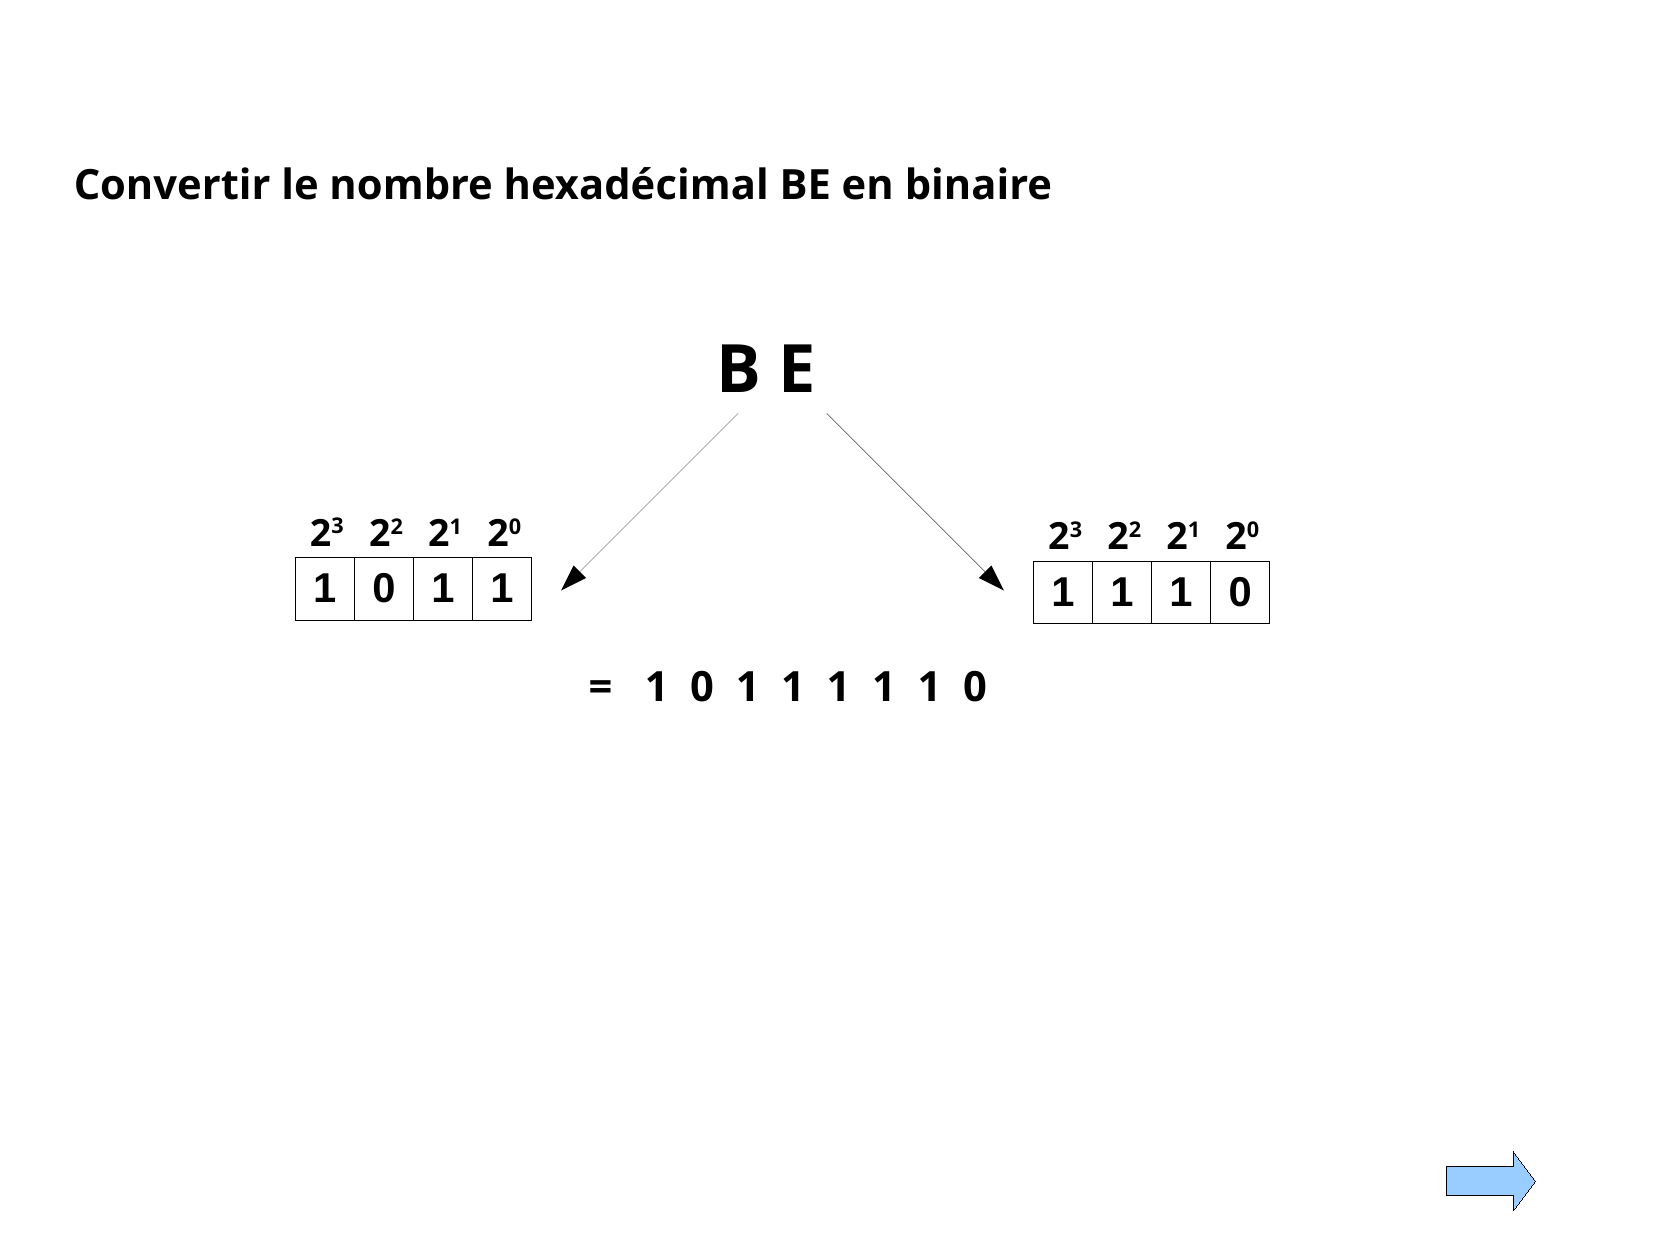

Convertir le nombre hexadécimal BE en binaire
 B E
23
22
21
20
1
0
1
1
23
22
21
20
1
1
1
0
 = 1 0 1 1 1 1 1 0